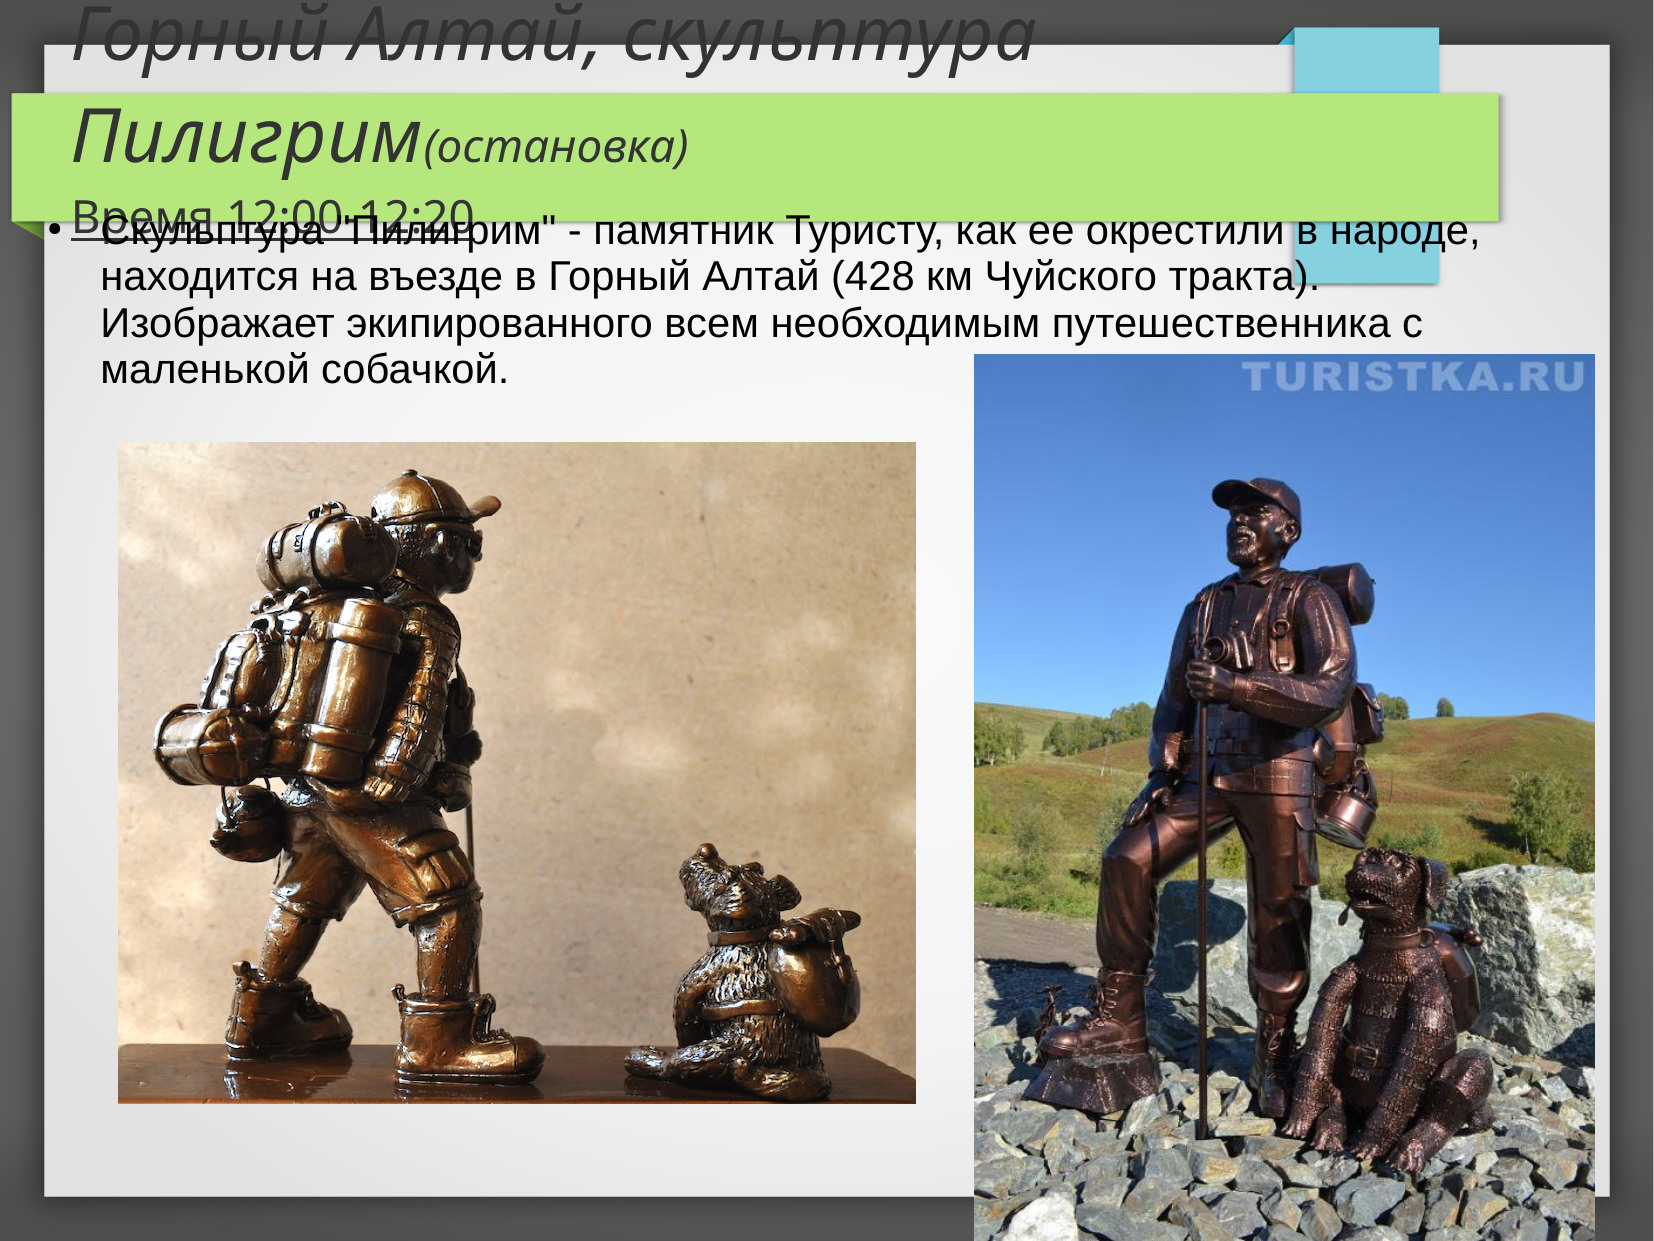

# Горный Алтай, скульптура Пилигрим(остановка) Время 12:00-12:20
Скульптура "Пилигрим" - памятник Туристу, как ее окрестили в народе, находится на въезде в Горный Алтай (428 км Чуйского тракта). Изображает экипированного всем необходимым путешественника с маленькой собачкой.